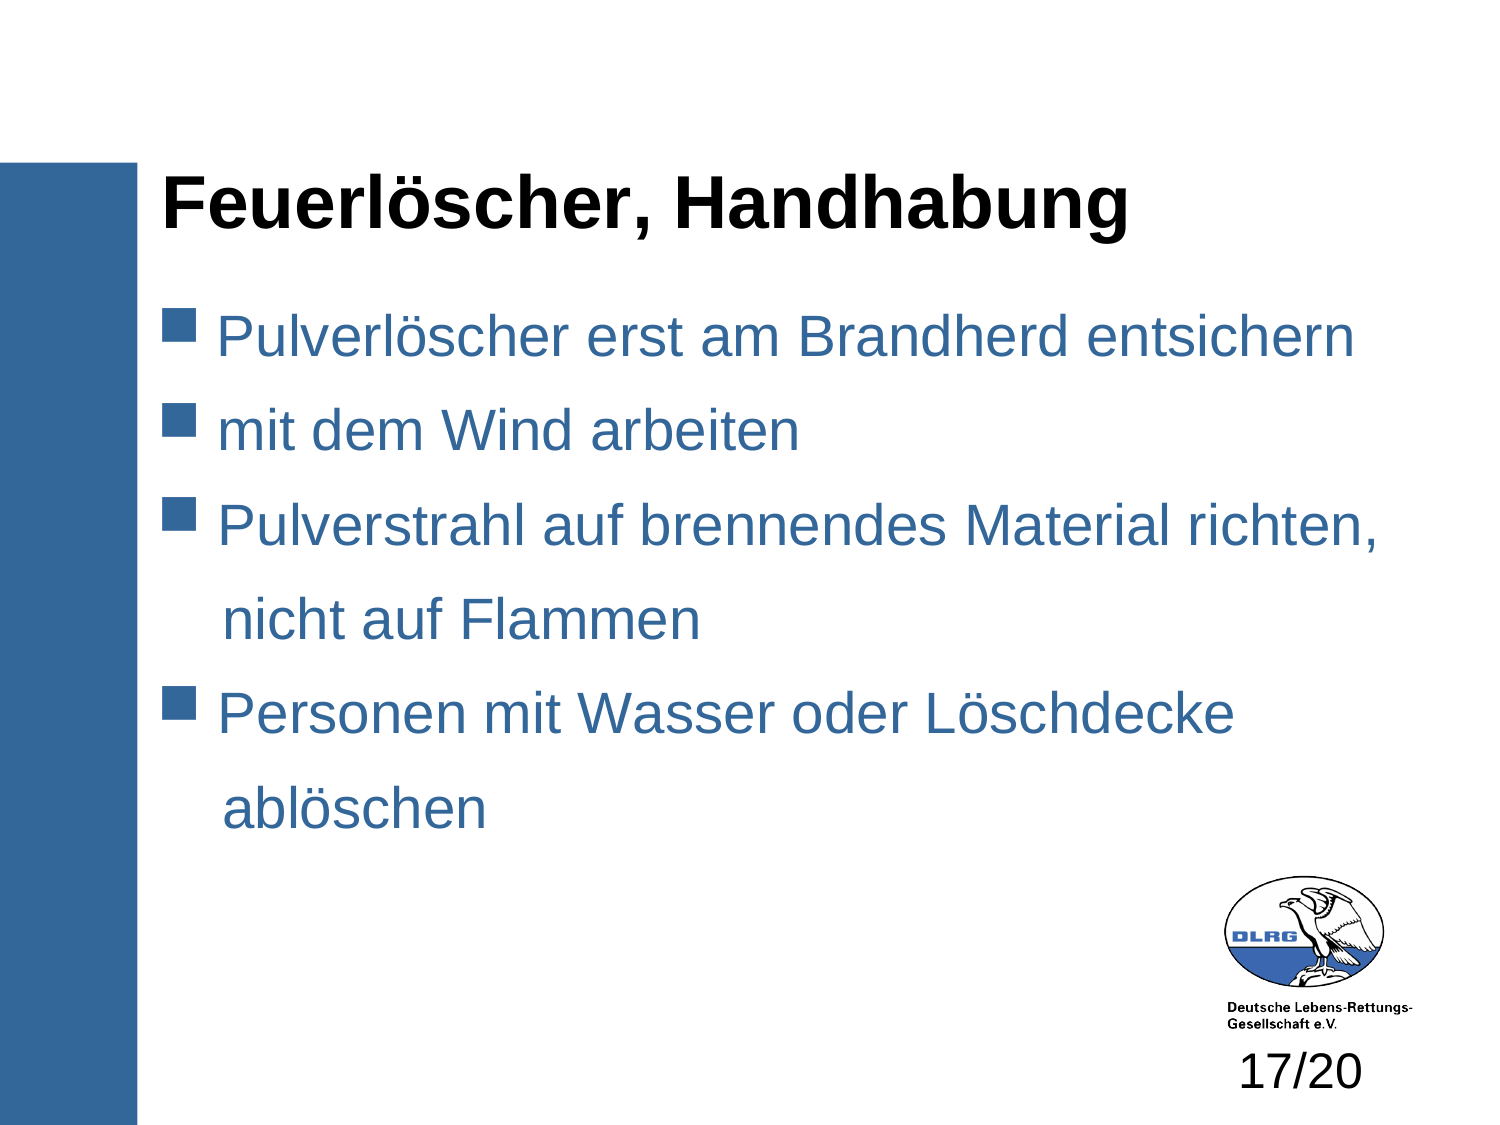

Feuerlöscher, Handhabung
 Pulverlöscher erst am Brandherd entsichern
 mit dem Wind arbeiten
 Pulverstrahl auf brennendes Material richten, nicht auf Flammen
 Personen mit Wasser oder Löschdecke ablöschen